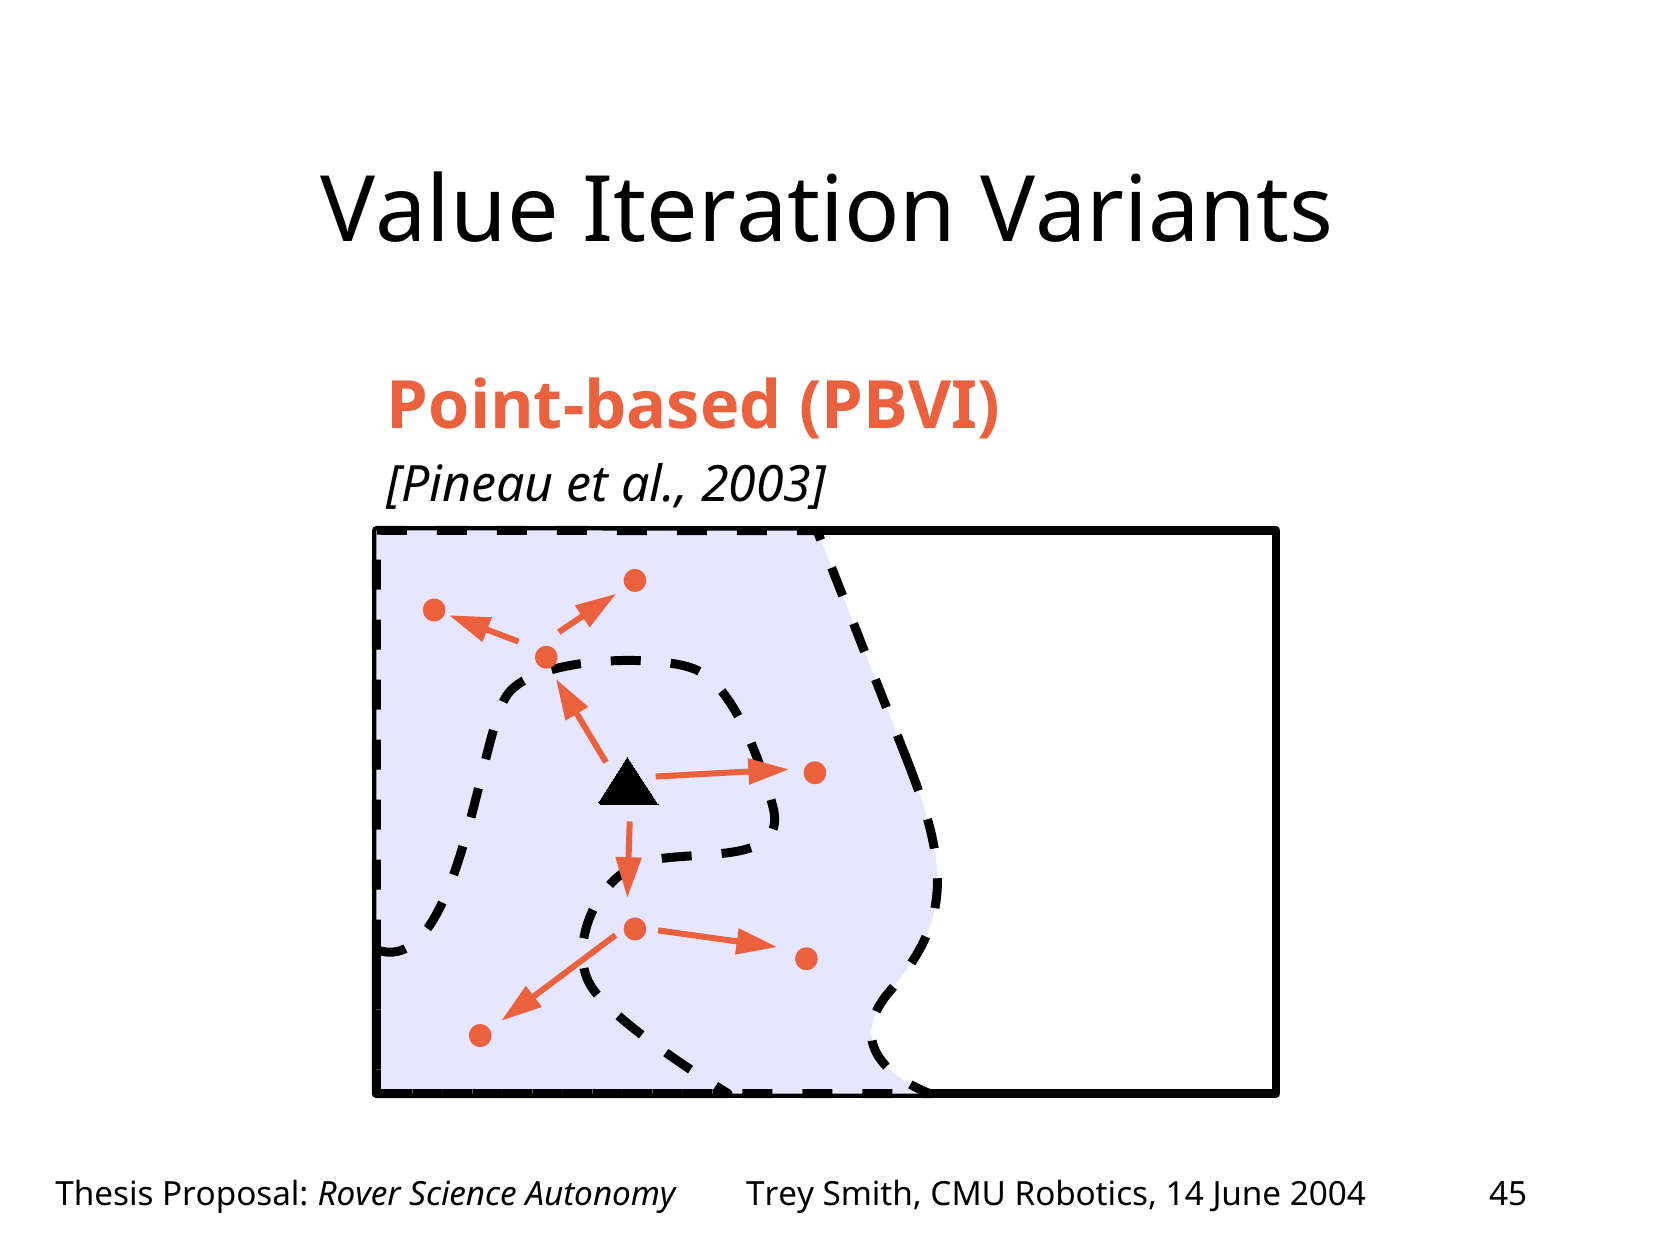

# Value Iteration Variants
Point-based (PBVI)
[Pineau et al., 2003]